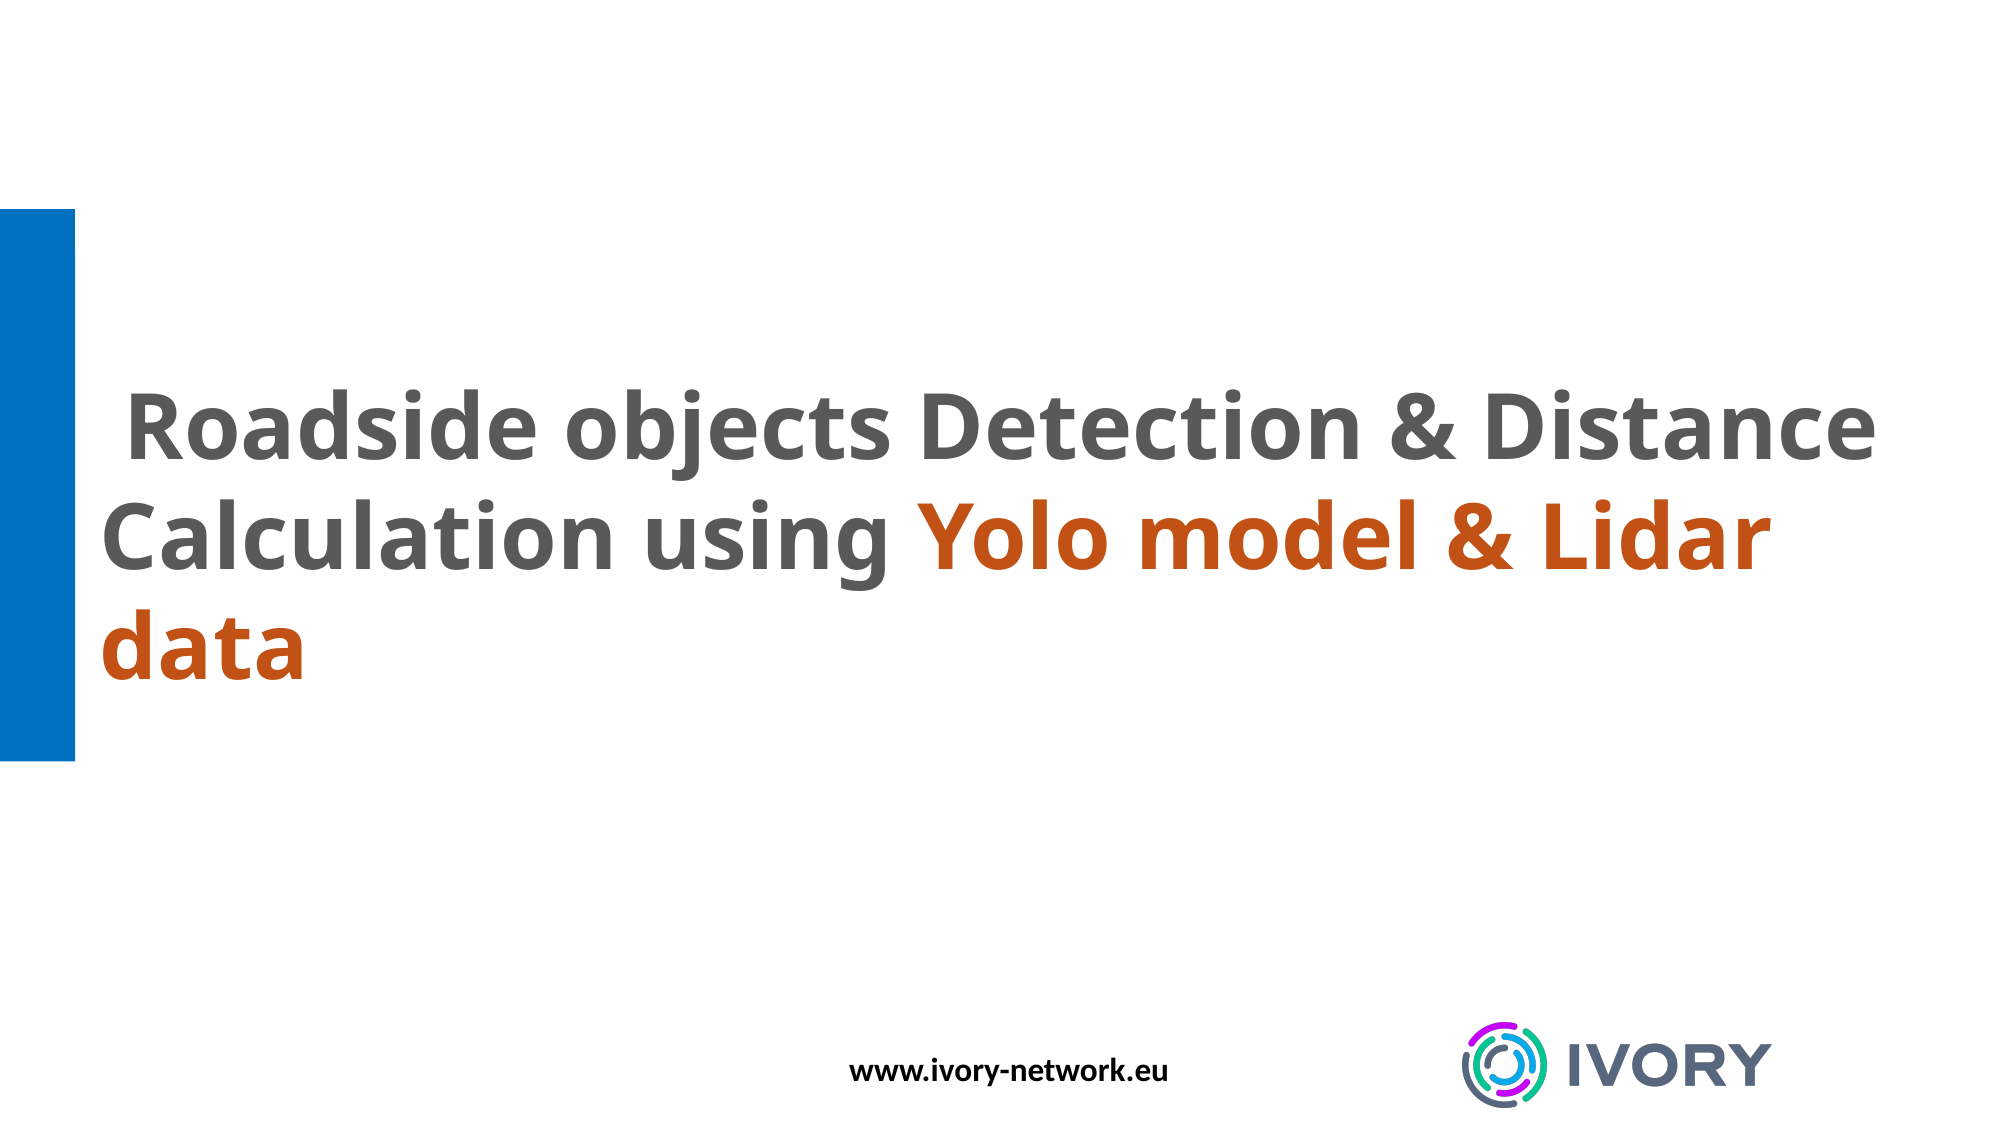

Roadside objects Detection & Distance Calculation using Yolo model & Lidar data
www.ivory-network.eu